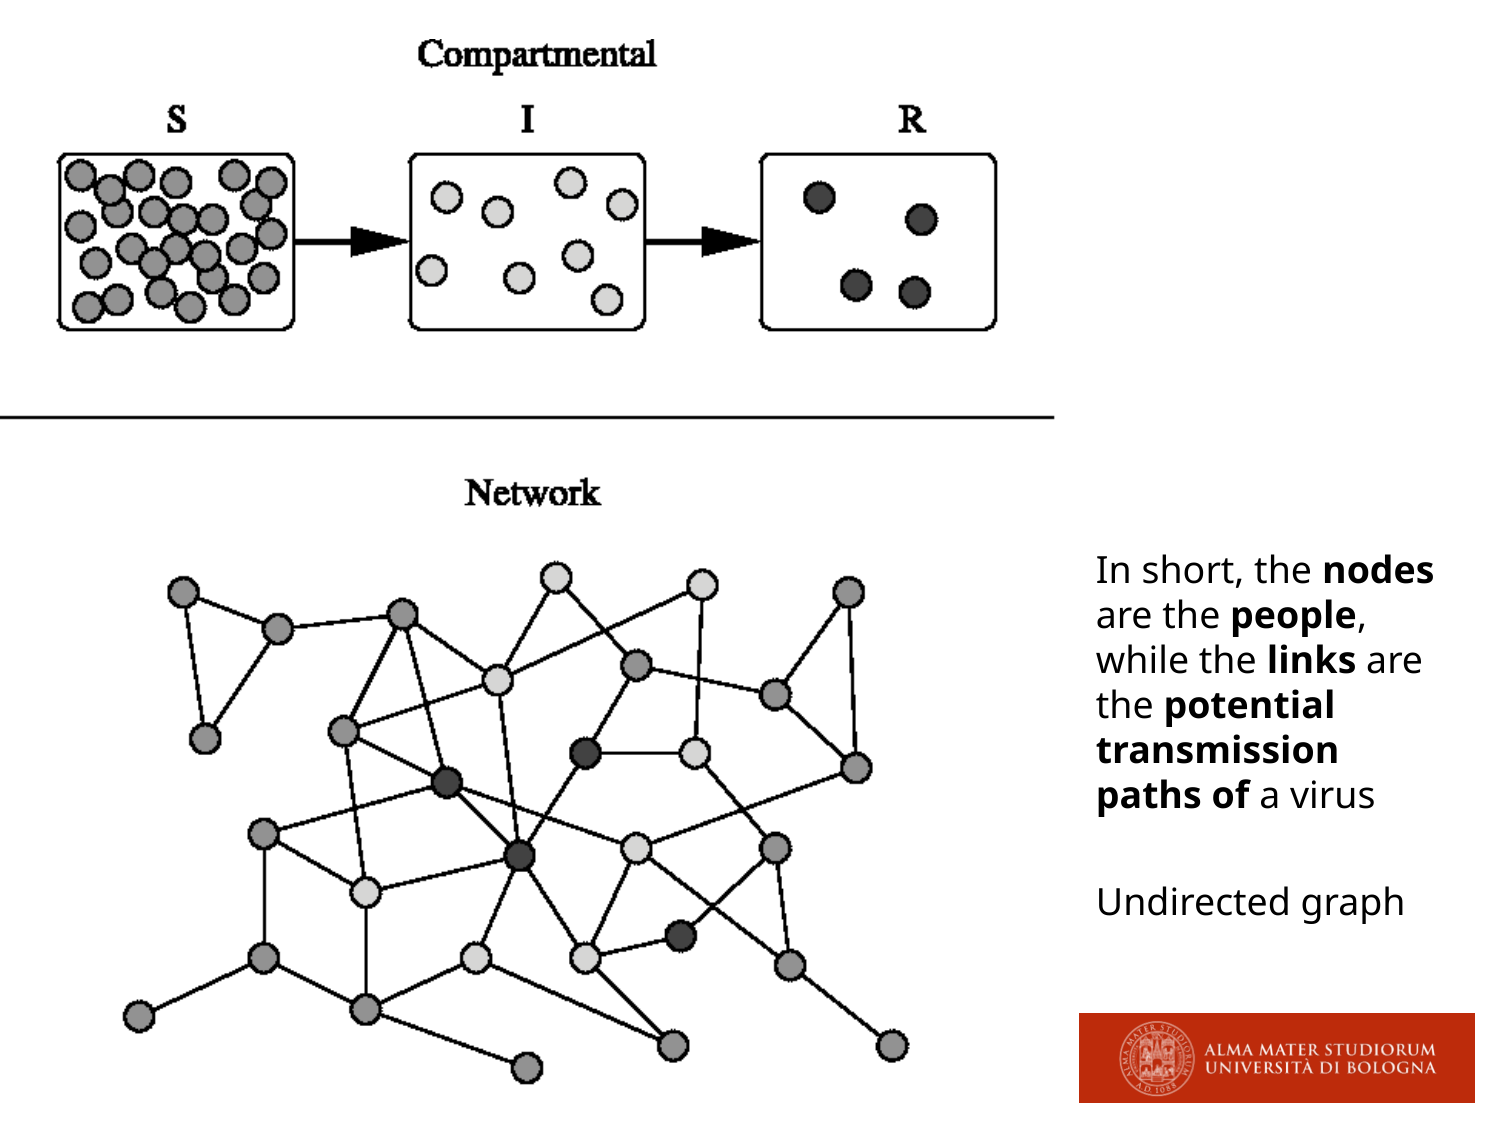

#
In short, the nodes are the people, while the links are the potential transmission paths of a virus
Undirected graph